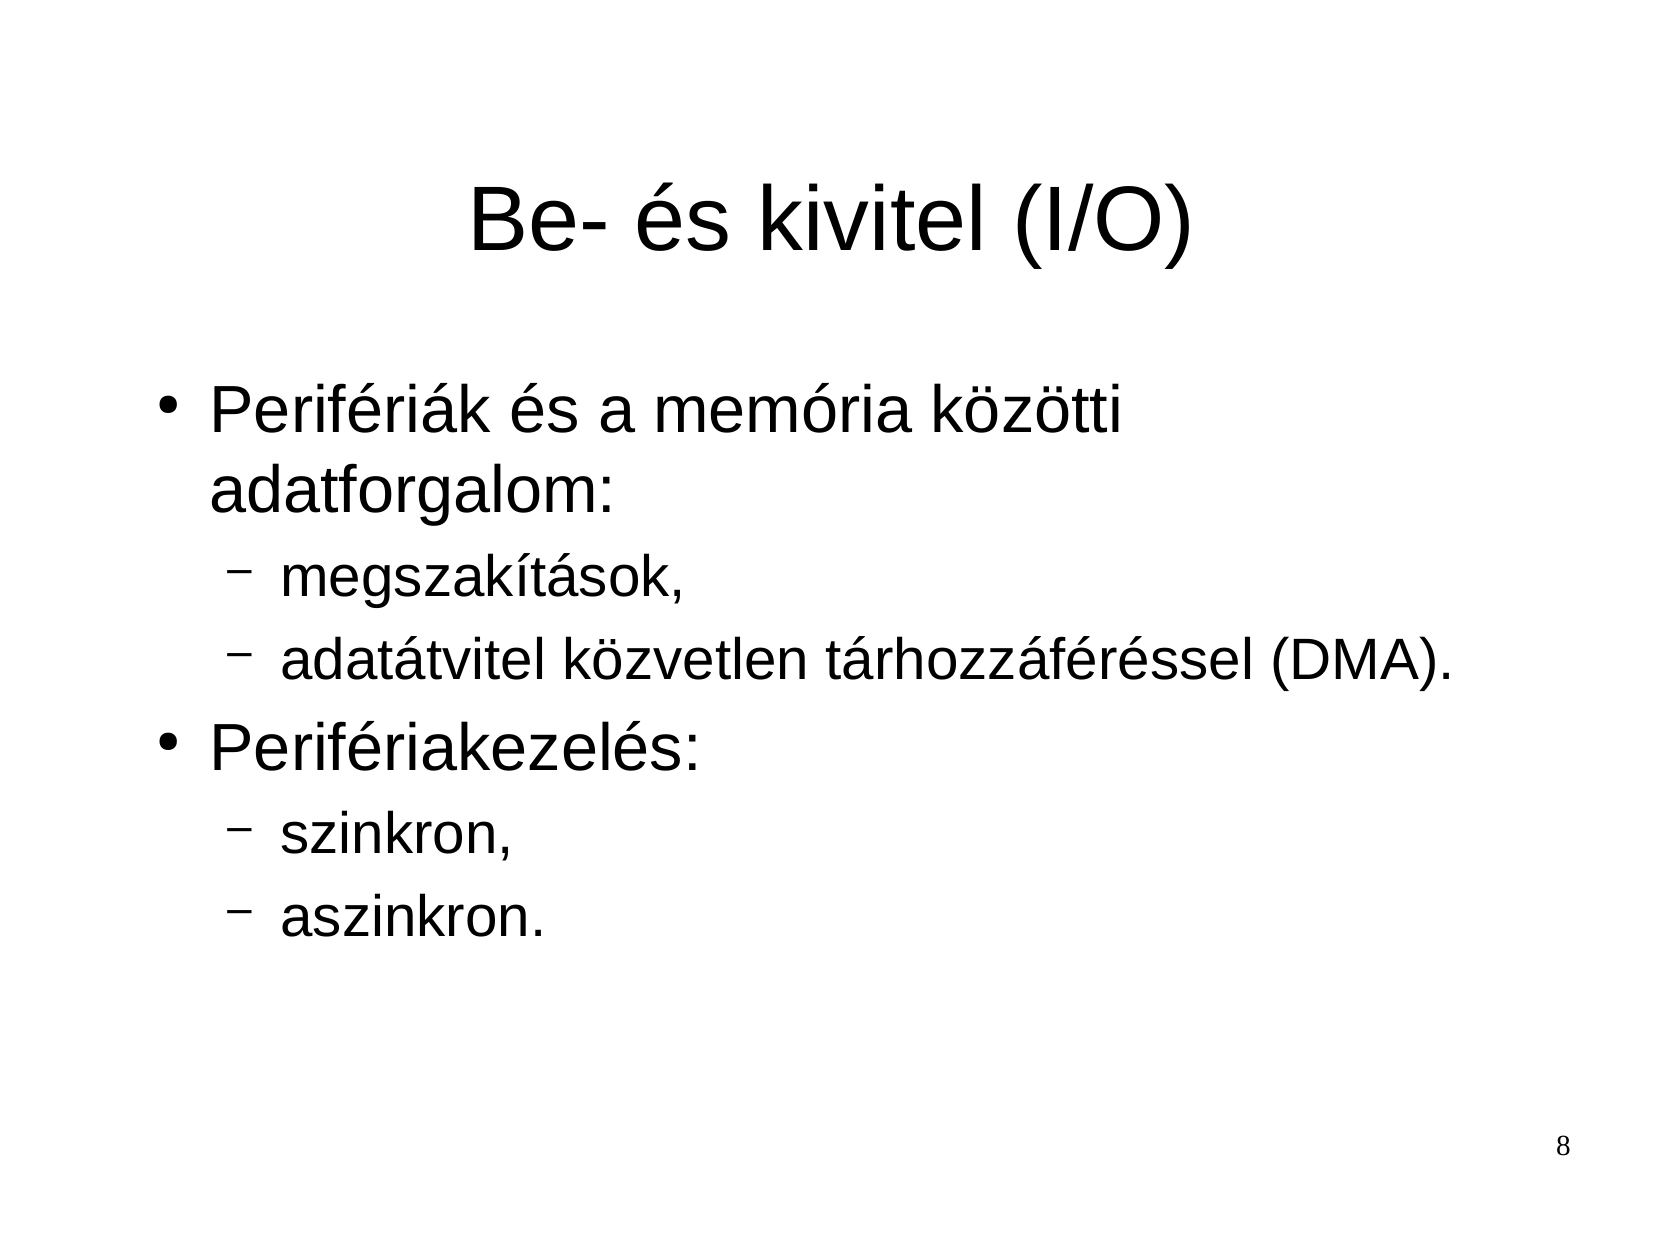

# Be- és kivitel (I/O)
Perifériák és a memória közötti adatforgalom:
megszakítások,
adatátvitel közvetlen tárhozzáféréssel (DMA).
Perifériakezelés:
szinkron,
aszinkron.
8